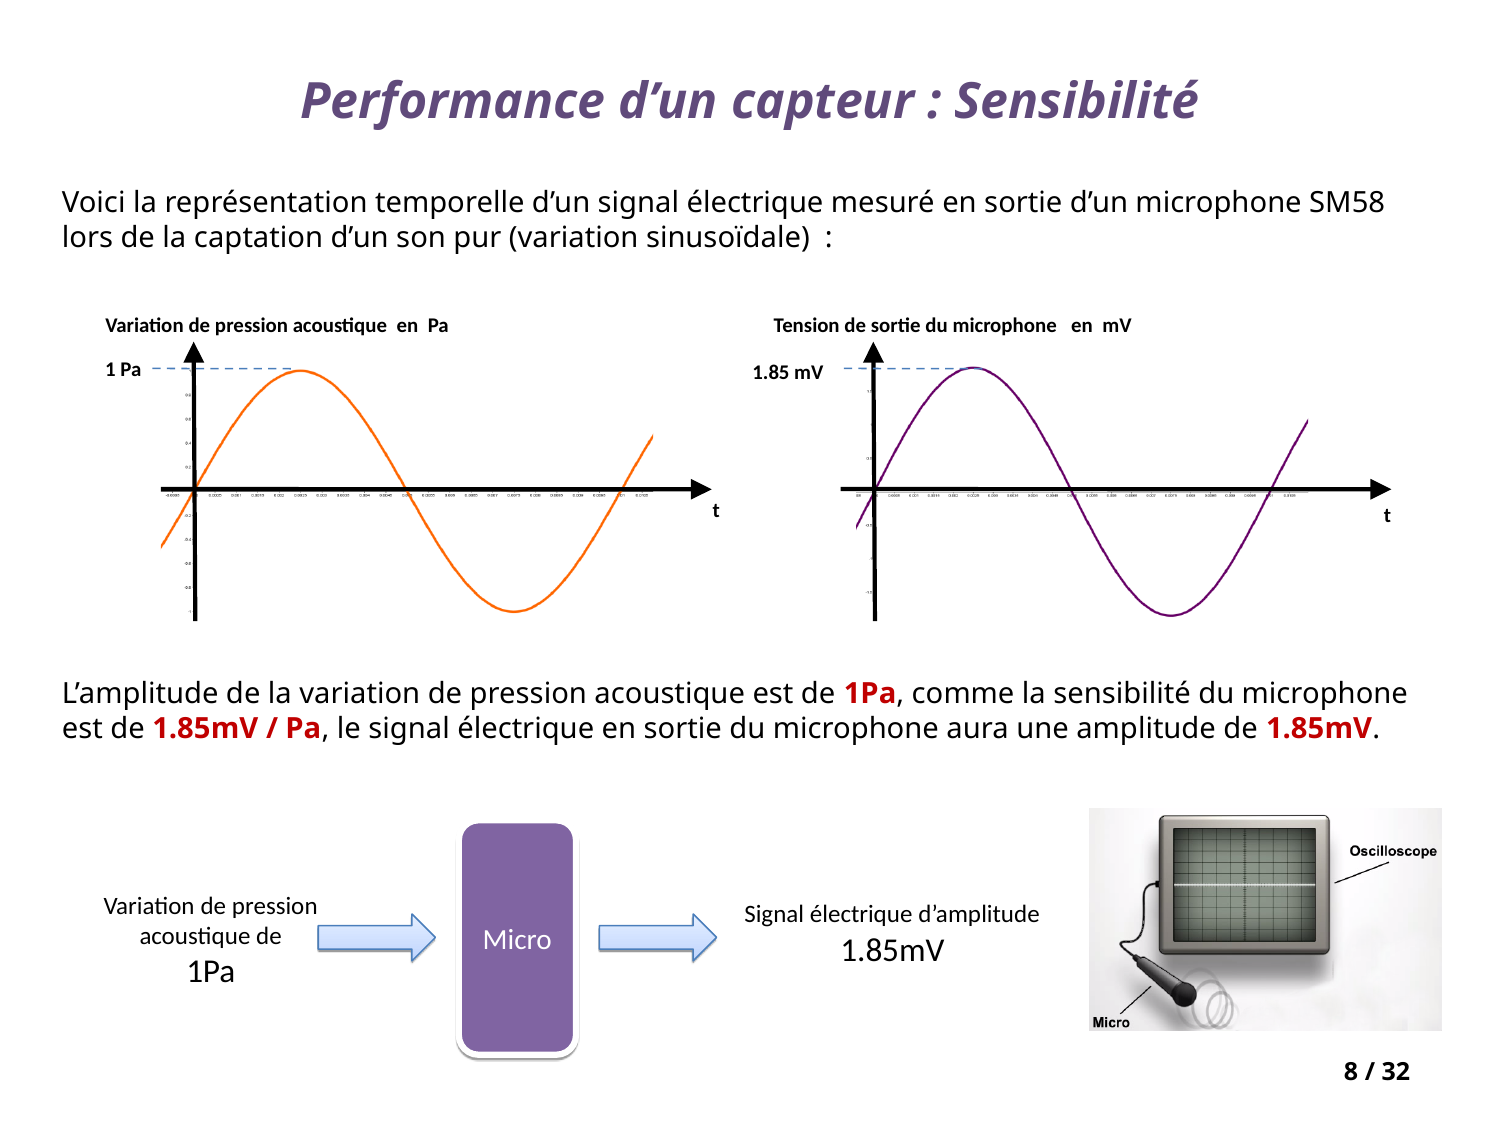

# Performance d’un capteur : Sensibilité
Voici la représentation temporelle d’un signal électrique mesuré en sortie d’un microphone SM58 lors de la captation d’un son pur (variation sinusoïdale) :
L’amplitude de la variation de pression acoustique est de 1Pa, comme la sensibilité du microphone est de 1.85mV / Pa, le signal électrique en sortie du microphone aura une amplitude de 1.85mV.
Tension de sortie du microphone en mV
Variation de pression acoustique en Pa
1 Pa
1.85 mV
t
t
Micro
Variation de pression acoustique de
1Pa
Signal électrique d’amplitude
1.85mV